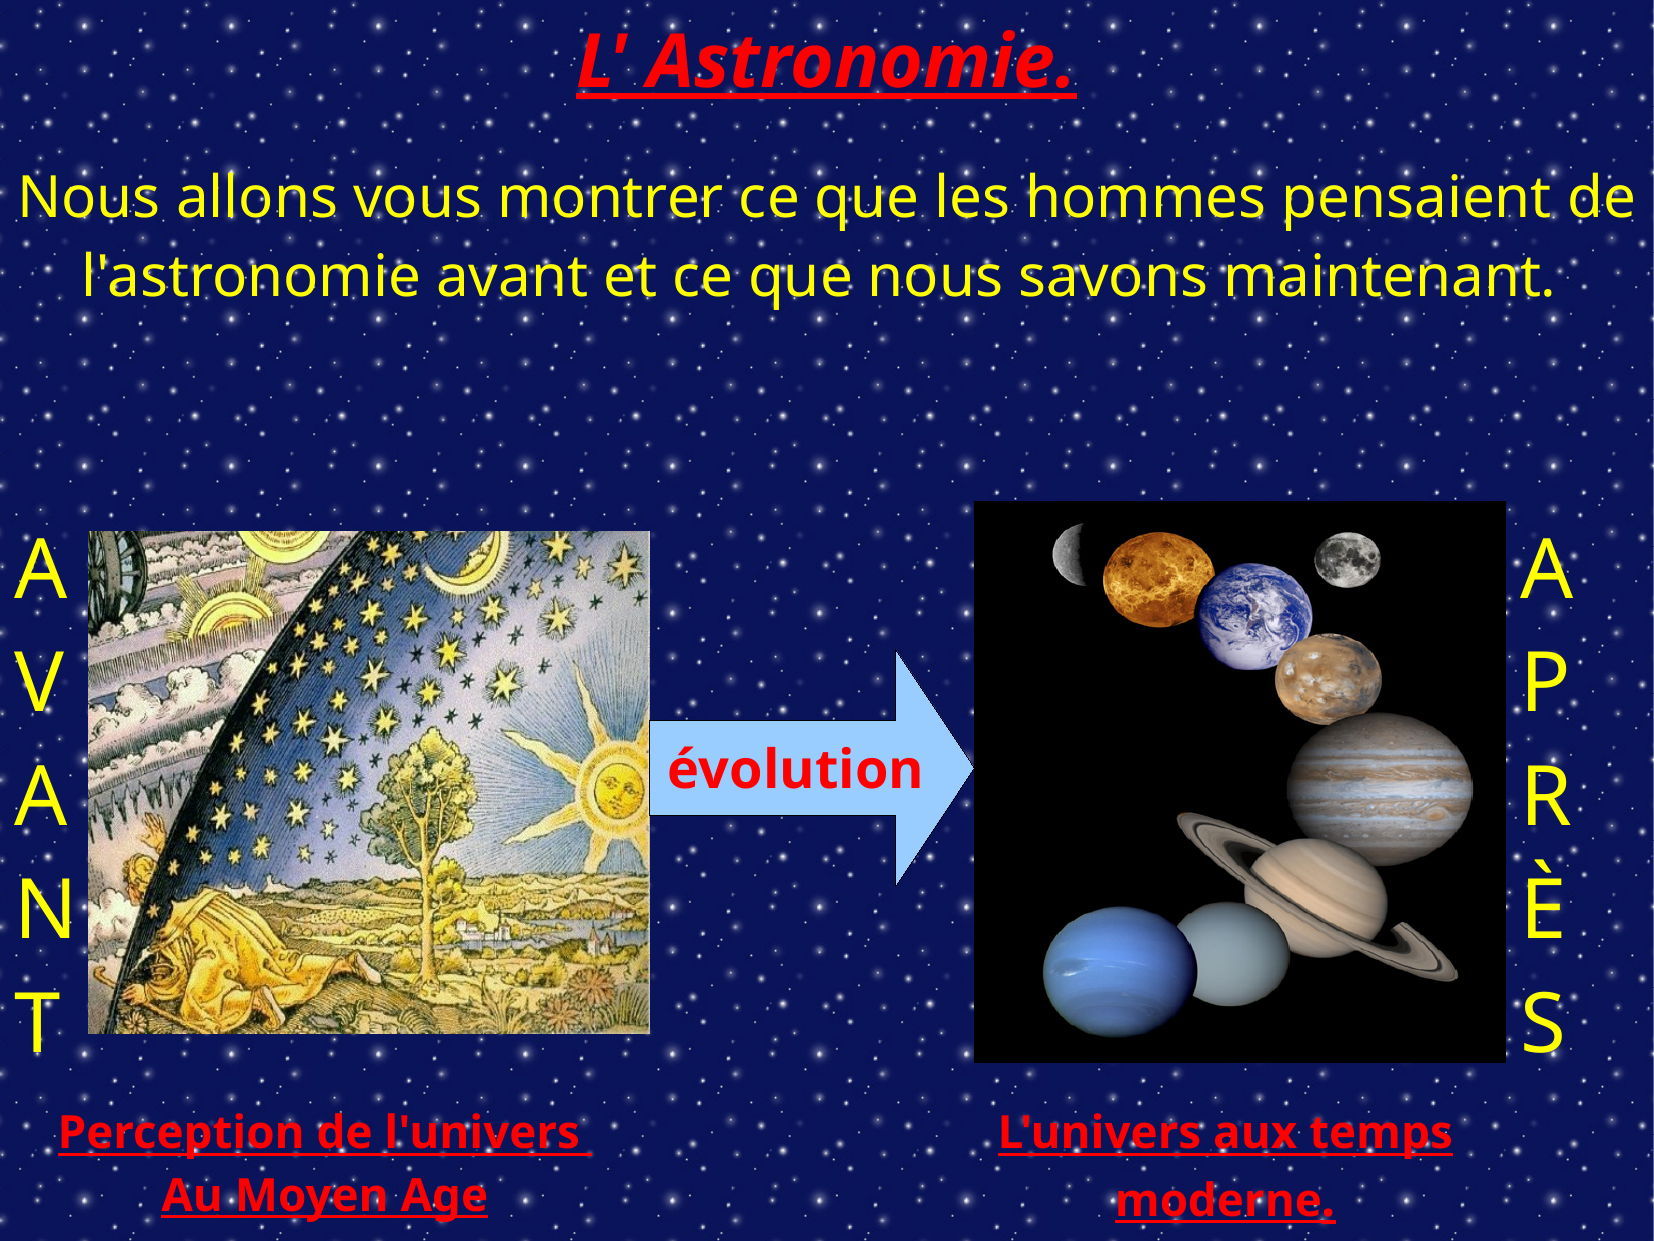

L' Astronomie.
Nous allons vous montrer ce que les hommes pensaient de l'astronomie avant et ce que nous savons maintenant.
A
V
A
N
T
A
P
R
È
S
évolution
Perception de l'univers
Au Moyen Age
L'univers aux temps moderne.